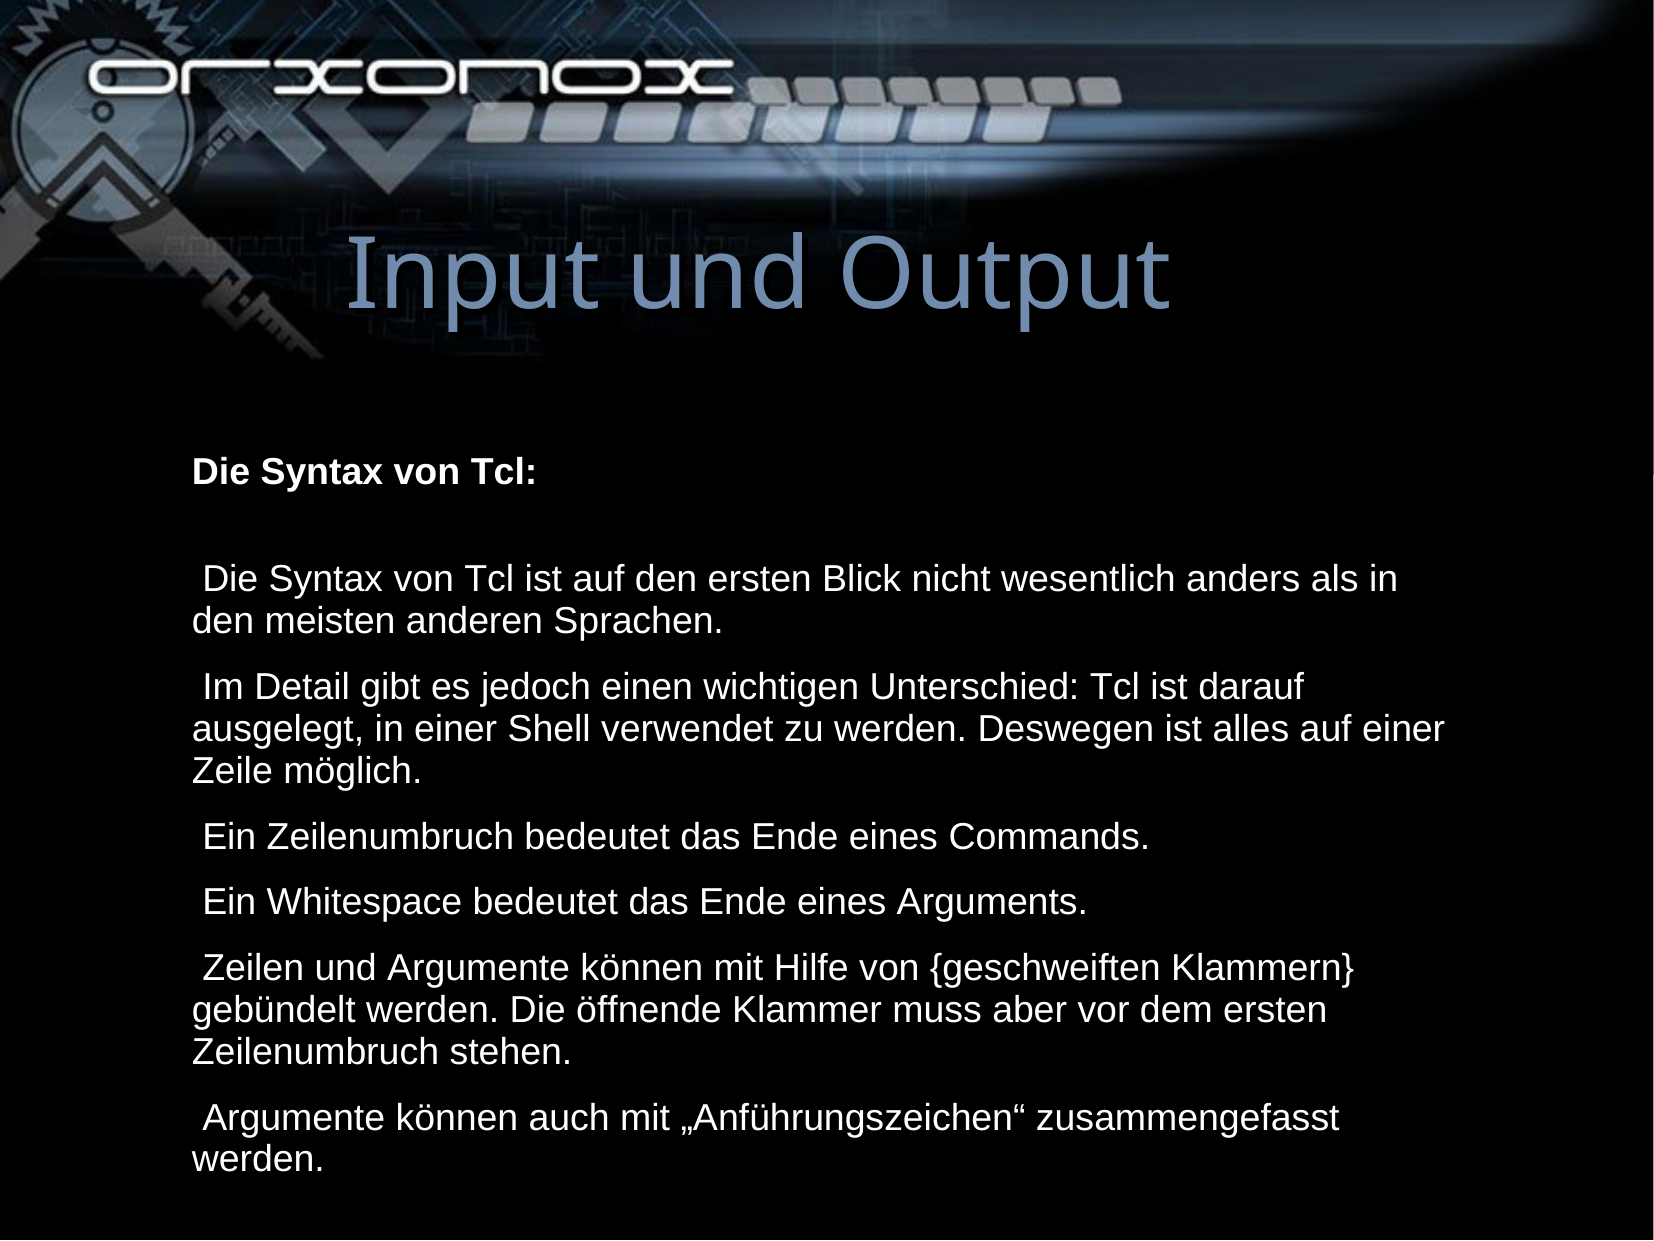

Input und Output
Die Syntax von Tcl:
 Die Syntax von Tcl ist auf den ersten Blick nicht wesentlich anders als in den meisten anderen Sprachen.
 Im Detail gibt es jedoch einen wichtigen Unterschied: Tcl ist darauf ausgelegt, in einer Shell verwendet zu werden. Deswegen ist alles auf einer Zeile möglich.
 Ein Zeilenumbruch bedeutet das Ende eines Commands.
 Ein Whitespace bedeutet das Ende eines Arguments.
 Zeilen und Argumente können mit Hilfe von {geschweiften Klammern} gebündelt werden. Die öffnende Klammer muss aber vor dem ersten Zeilenumbruch stehen.
 Argumente können auch mit „Anführungszeichen“ zusammengefasst werden.